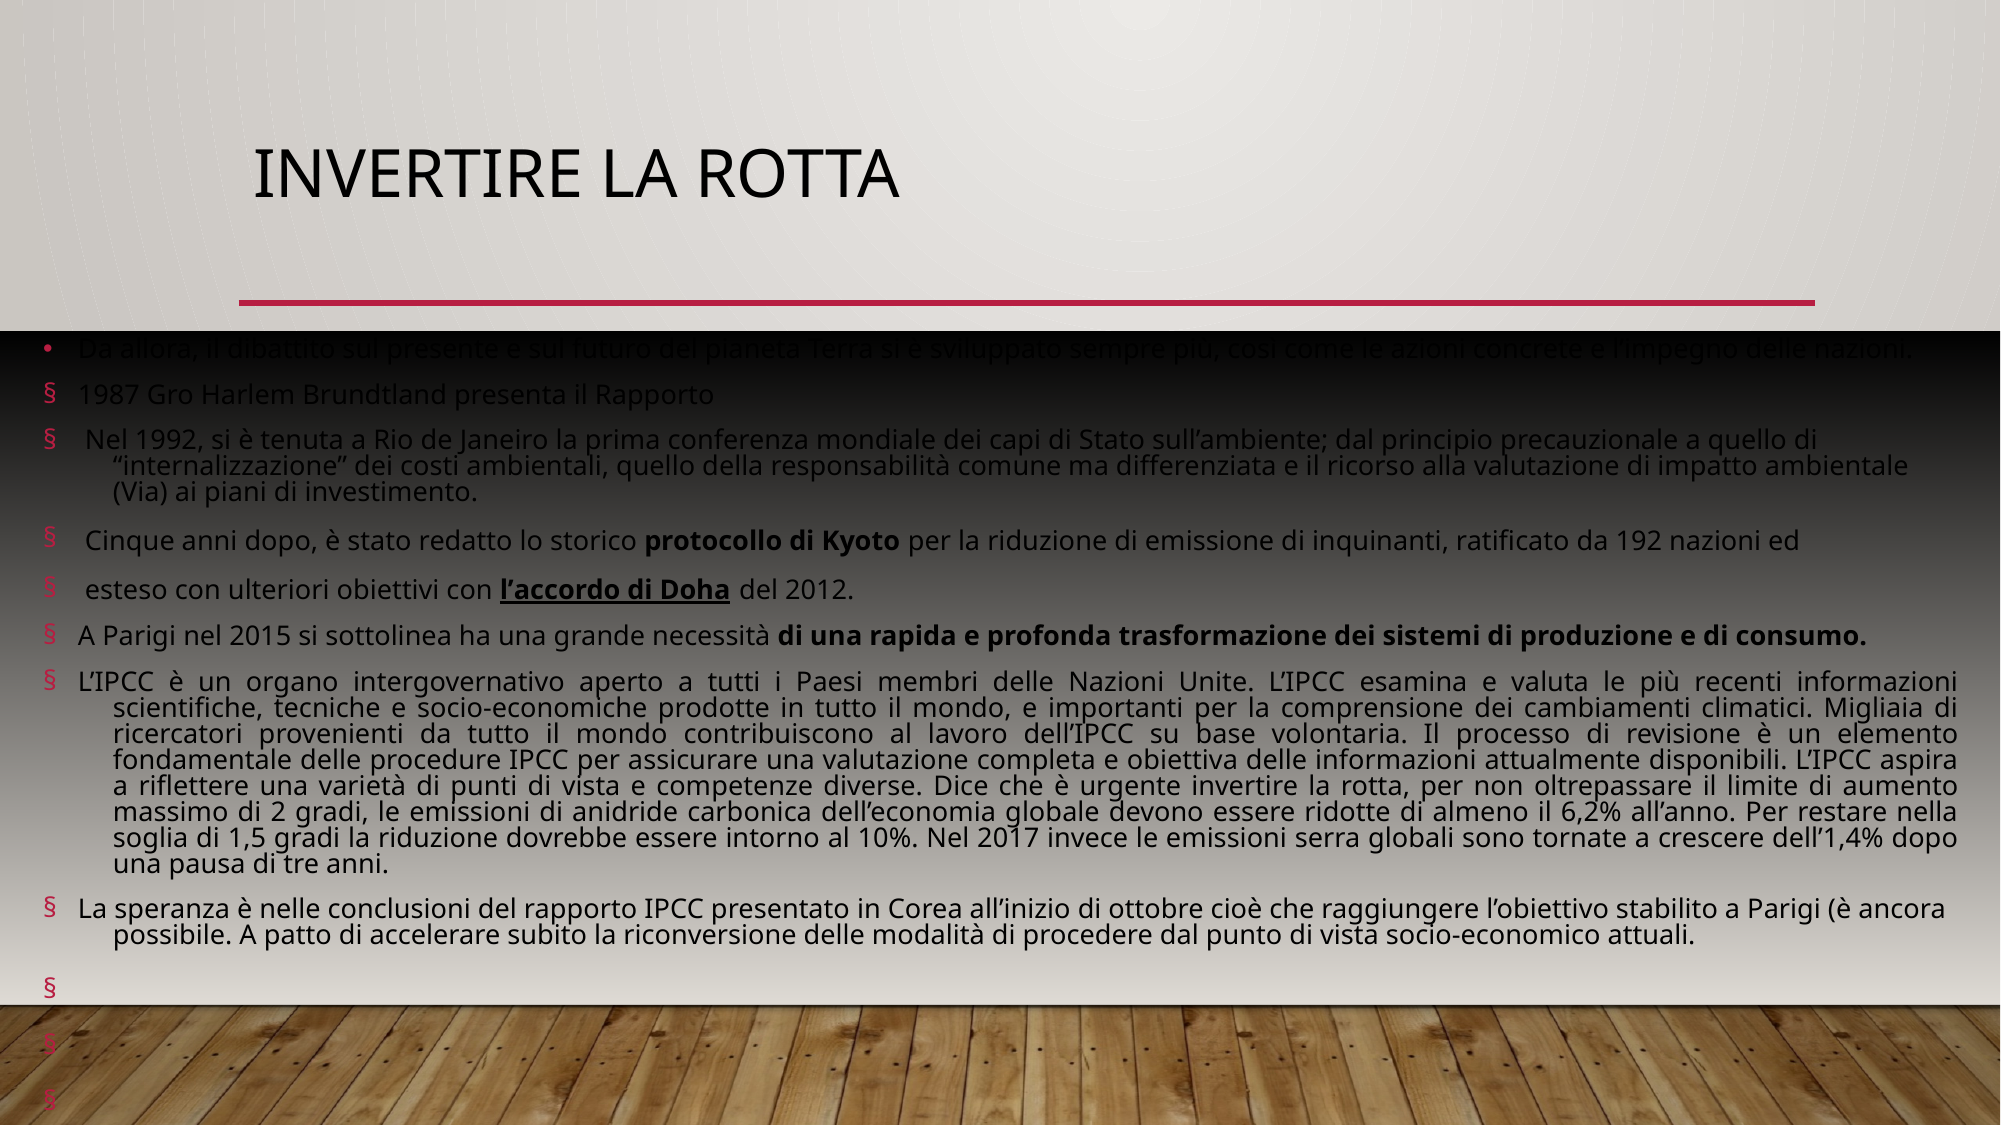

# Invertire la rotta
Da allora, il dibattito sul presente e sul futuro del pianeta Terra si è sviluppato sempre più, così come le azioni concrete e l’impegno delle nazioni.
1987 Gro Harlem Brundtland presenta il Rapporto
 Nel 1992, si è tenuta a Rio de Janeiro la prima conferenza mondiale dei capi di Stato sull’ambiente; dal principio precauzionale a quello di “internalizzazione” dei costi ambientali, quello della responsabilità comune ma differenziata e il ricorso alla valutazione di impatto ambientale (Via) ai piani di investimento.
 Cinque anni dopo, è stato redatto lo storico protocollo di Kyoto per la riduzione di emissione di inquinanti, ratificato da 192 nazioni ed
 esteso con ulteriori obiettivi con l’accordo di Doha del 2012.
A Parigi nel 2015 si sottolinea ha una grande necessità di una rapida e profonda trasformazione dei sistemi di produzione e di consumo.
L’IPCC è un organo intergovernativo aperto a tutti i Paesi membri delle Nazioni Unite. L’IPCC esamina e valuta le più recenti informazioni scientifiche, tecniche e socio-economiche prodotte in tutto il mondo, e importanti per la comprensione dei cambiamenti climatici. Migliaia di ricercatori provenienti da tutto il mondo contribuiscono al lavoro dell’IPCC su base volontaria. Il processo di revisione è un elemento fondamentale delle procedure IPCC per assicurare una valutazione completa e obiettiva delle informazioni attualmente disponibili. L’IPCC aspira a riflettere una varietà di punti di vista e competenze diverse. Dice che è urgente invertire la rotta, per non oltrepassare il limite di aumento massimo di 2 gradi, le emissioni di anidride carbonica dell’economia globale devono essere ridotte di almeno il 6,2% all’anno. Per restare nella soglia di 1,5 gradi la riduzione dovrebbe essere intorno al 10%. Nel 2017 invece le emissioni serra globali sono tornate a crescere dell’1,4% dopo una pausa di tre anni.
La speranza è nelle conclusioni del rapporto IPCC presentato in Corea all’inizio di ottobre cioè che raggiungere l’obiettivo stabilito a Parigi (è ancora possibile. A patto di accelerare subito la riconversione delle modalità di procedere dal punto di vista socio-economico attuali.